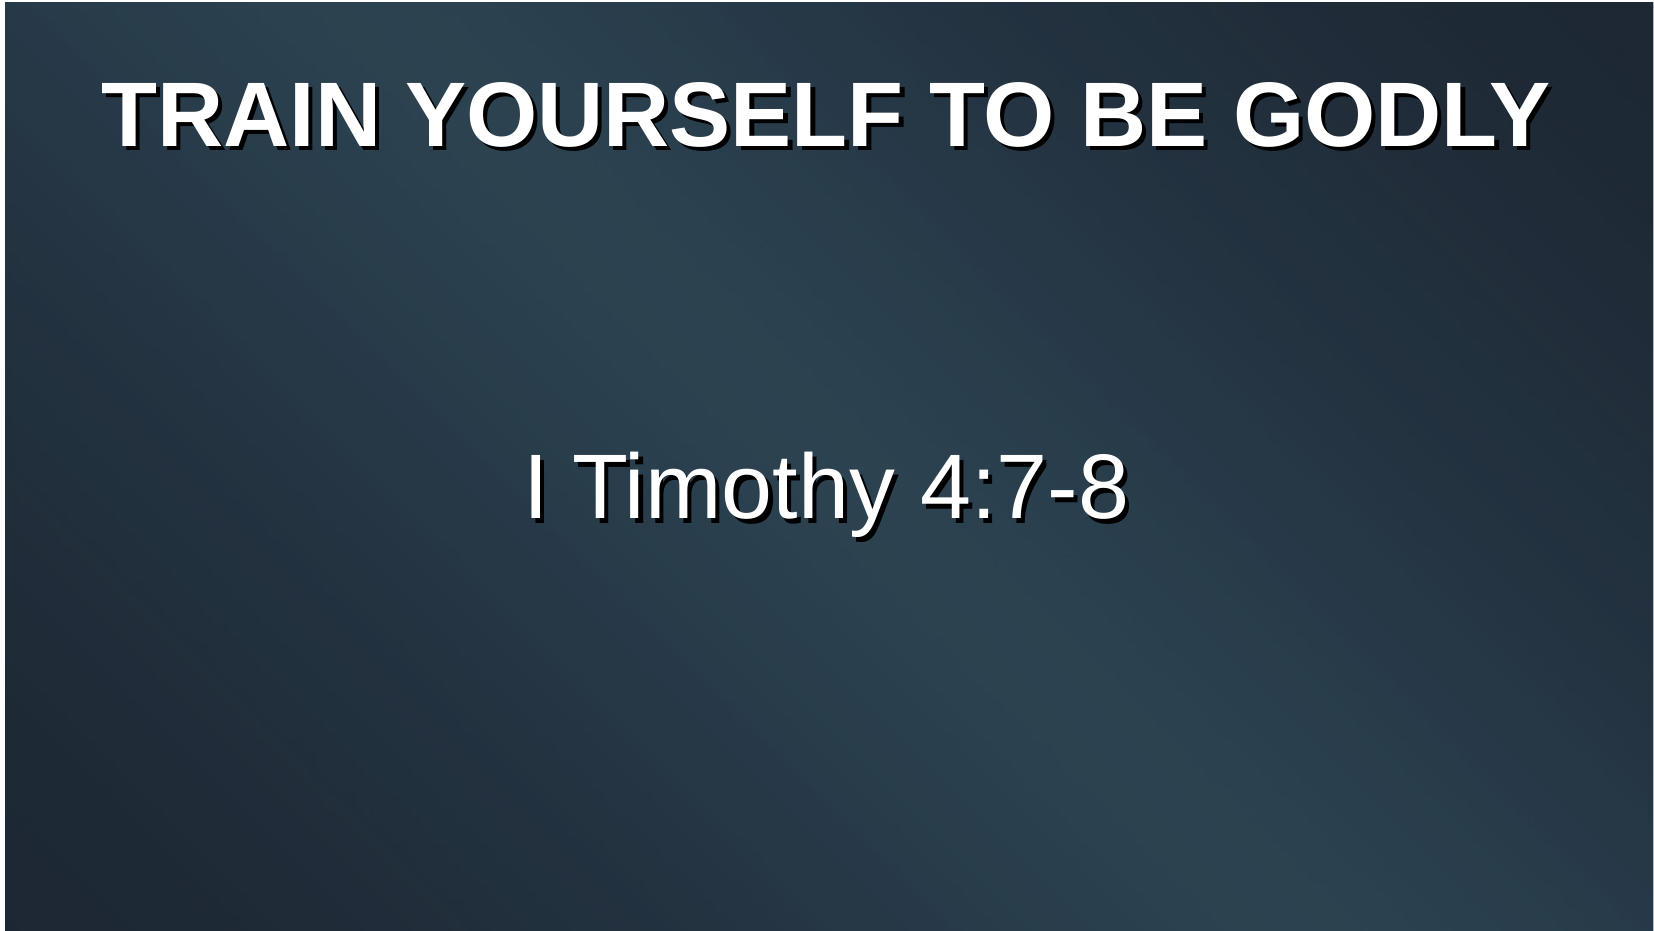

# TRAIN YOURSELF TO BE GODLY
I Timothy 4:7-8